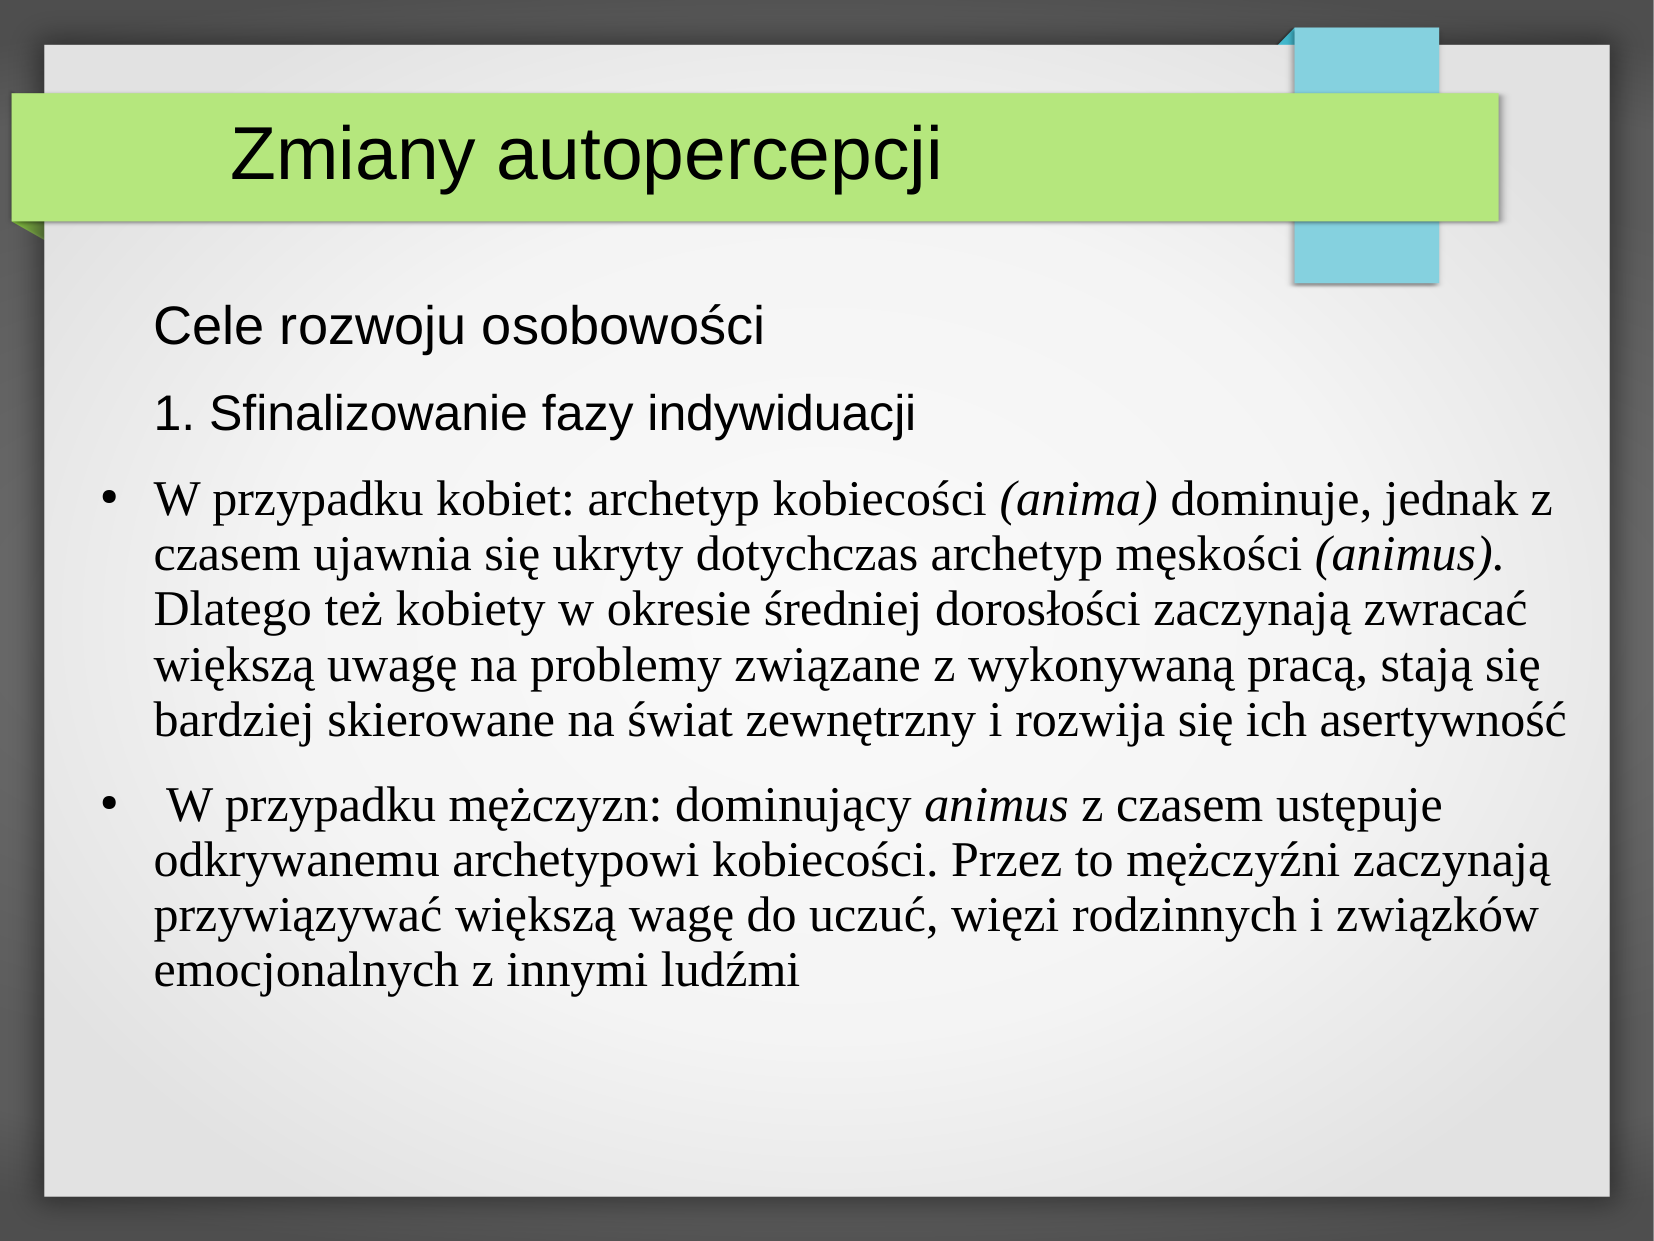

# Zmiany autopercepcji
Cele rozwoju osobowości
1. Sfinalizowanie fazy indywiduacji
W przypadku kobiet: archetyp kobiecości (anima) dominuje, jednak z czasem ujawnia się ukryty dotychczas archetyp męskości (animus). Dlatego też kobiety w okresie średniej dorosłości zaczynają zwracać większą uwagę na problemy związane z wykonywaną pracą, stają się bardziej skierowane na świat zewnętrzny i rozwija się ich asertywność
 W przypadku mężczyzn: dominujący animus z czasem ustępuje odkrywanemu archetypowi kobiecości. Przez to mężczyźni zaczynają przywiązywać większą wagę do uczuć, więzi rodzinnych i związków emocjonalnych z innymi ludźmi